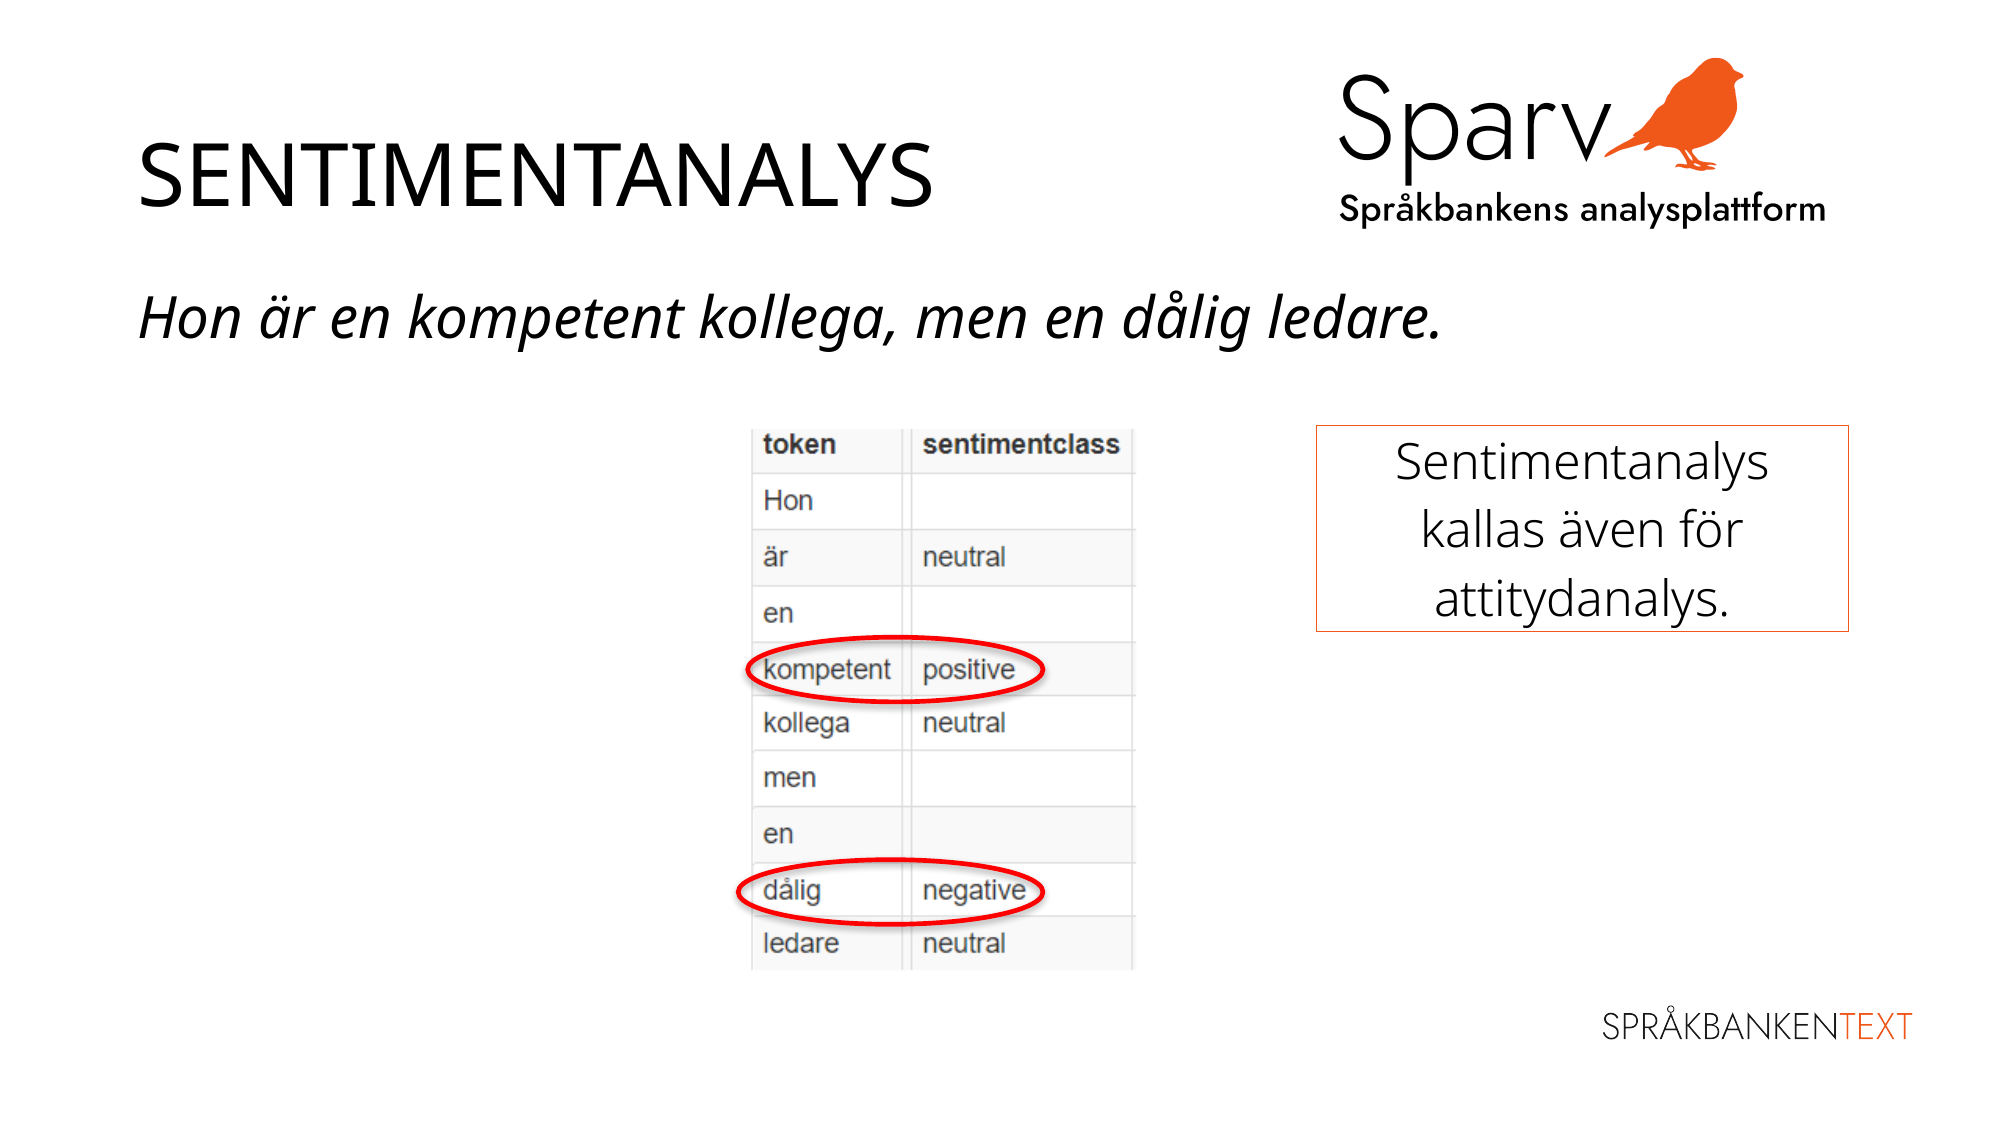

# SENTIMENTanalys
Hon är en kompetent kollega, men en dålig ledare.
Sentimentanalys kallas även för attitydanalys.